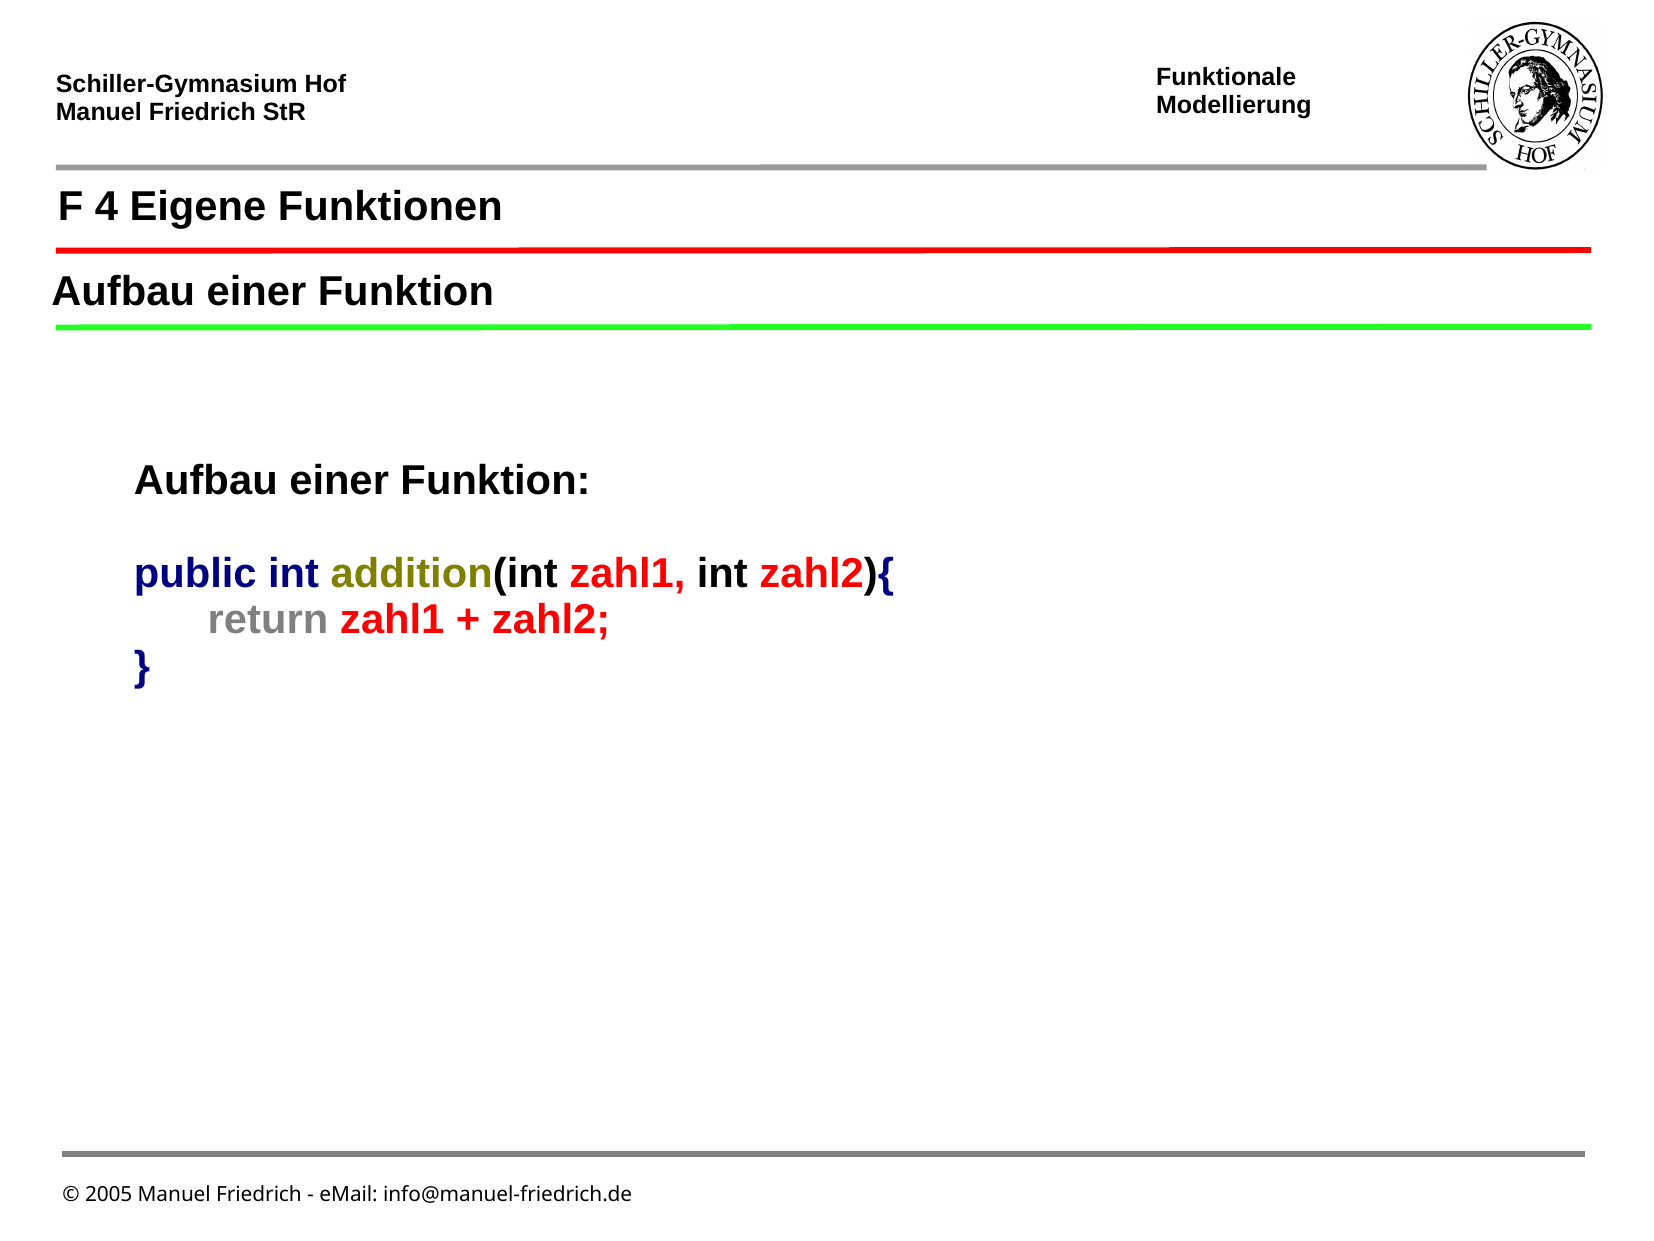

Funktionale
Modellierung
Schiller-Gymnasium Hof
Manuel Friedrich StR
F 4 Eigene Funktionen
Aufbau einer Funktion
Aufbau einer Funktion:
public int addition(int zahl1, int zahl2){
 	return zahl1 + zahl2;
}
© 2005 Manuel Friedrich - eMail: info@manuel-friedrich.de